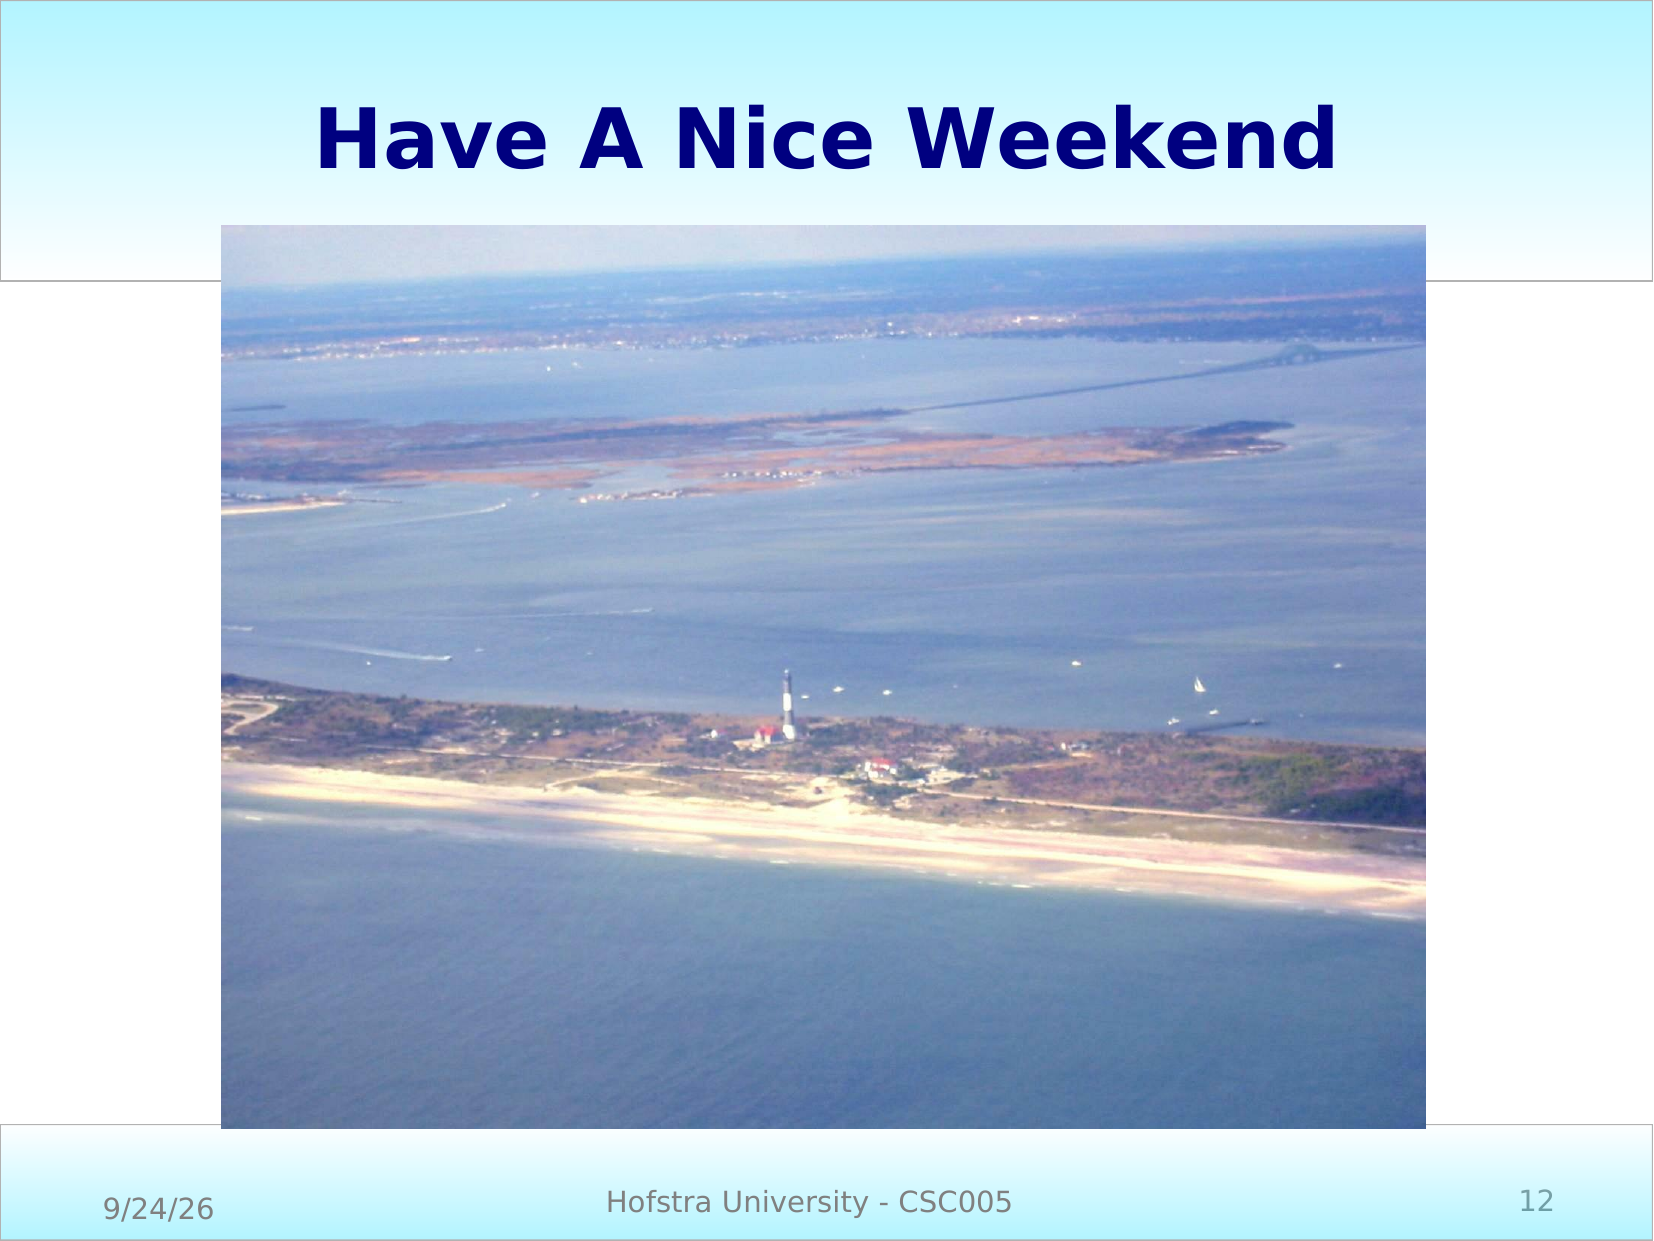

# Have A Nice Weekend
12
Hofstra University - CSC005